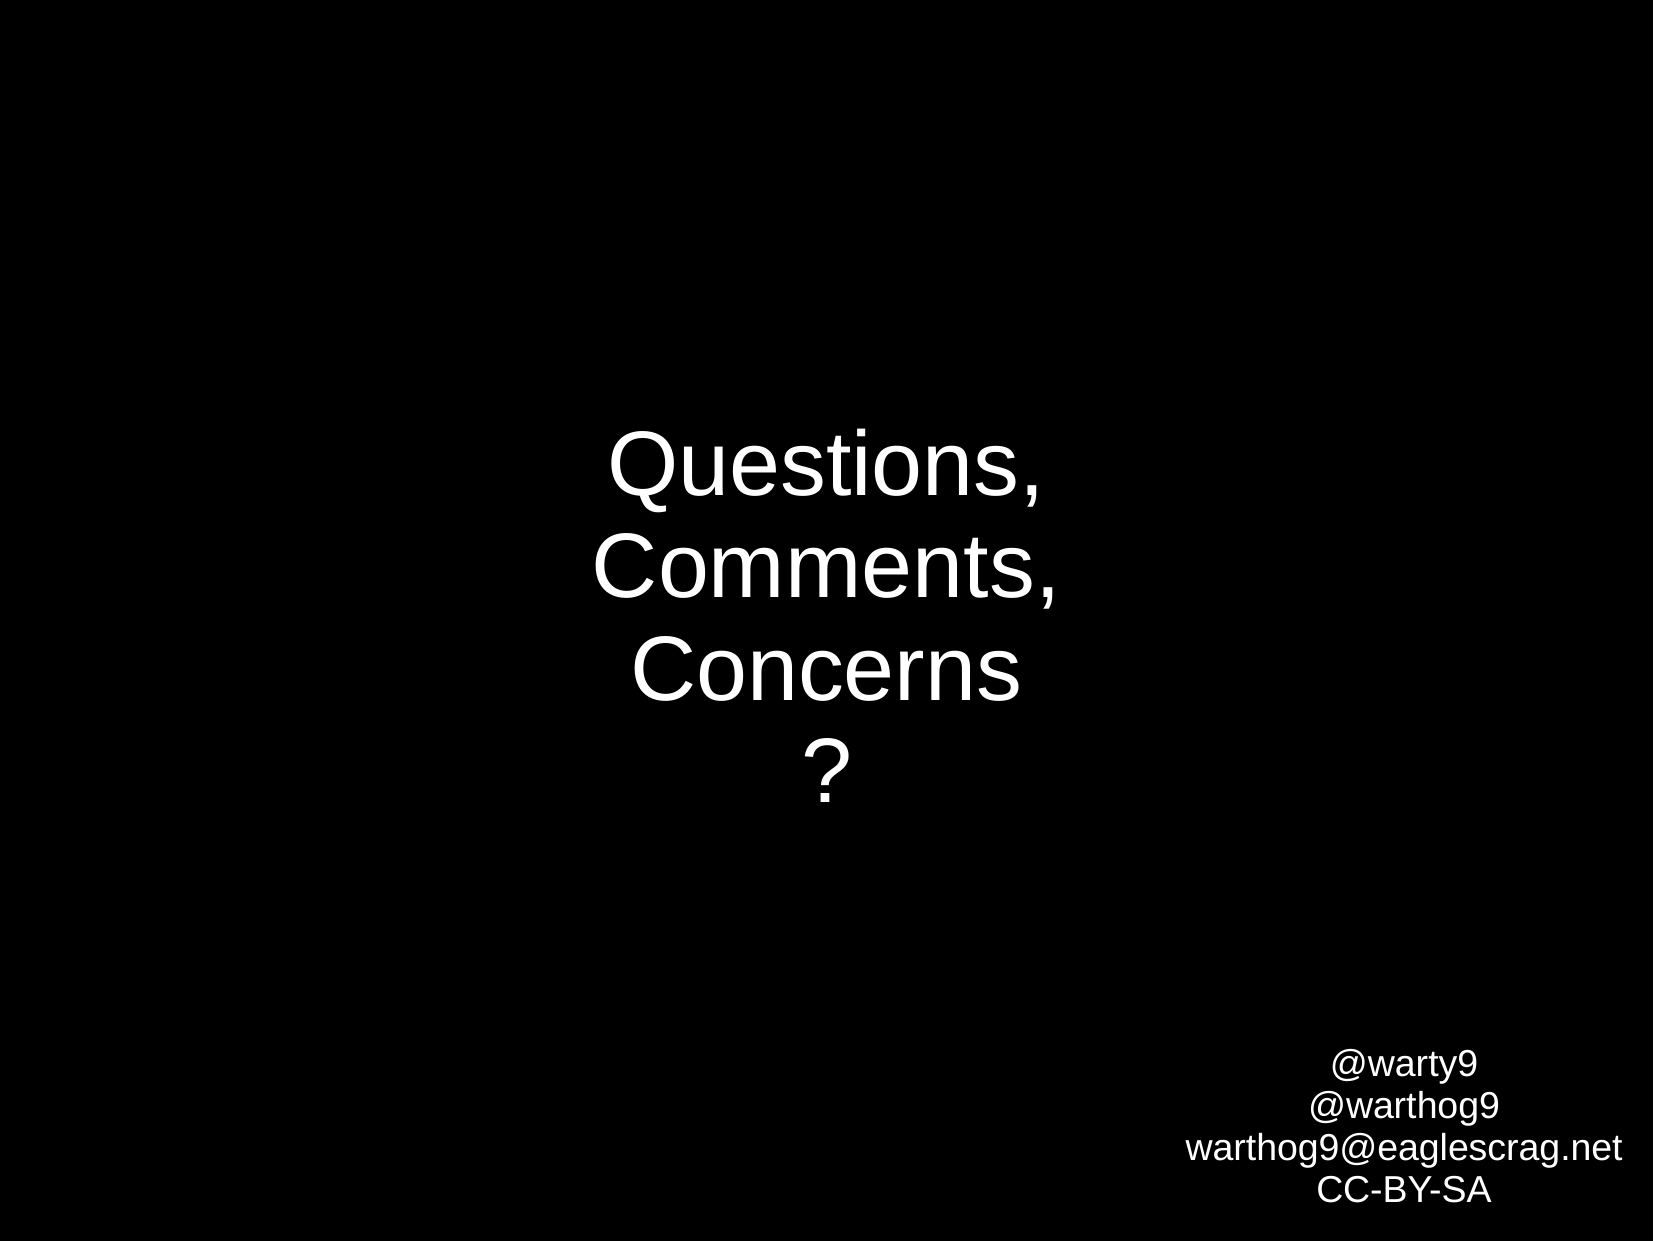

# Questions, Comments, Concerns ?
@warty9
@warthog9
warthog9@eaglescrag.net
CC-BY-SA